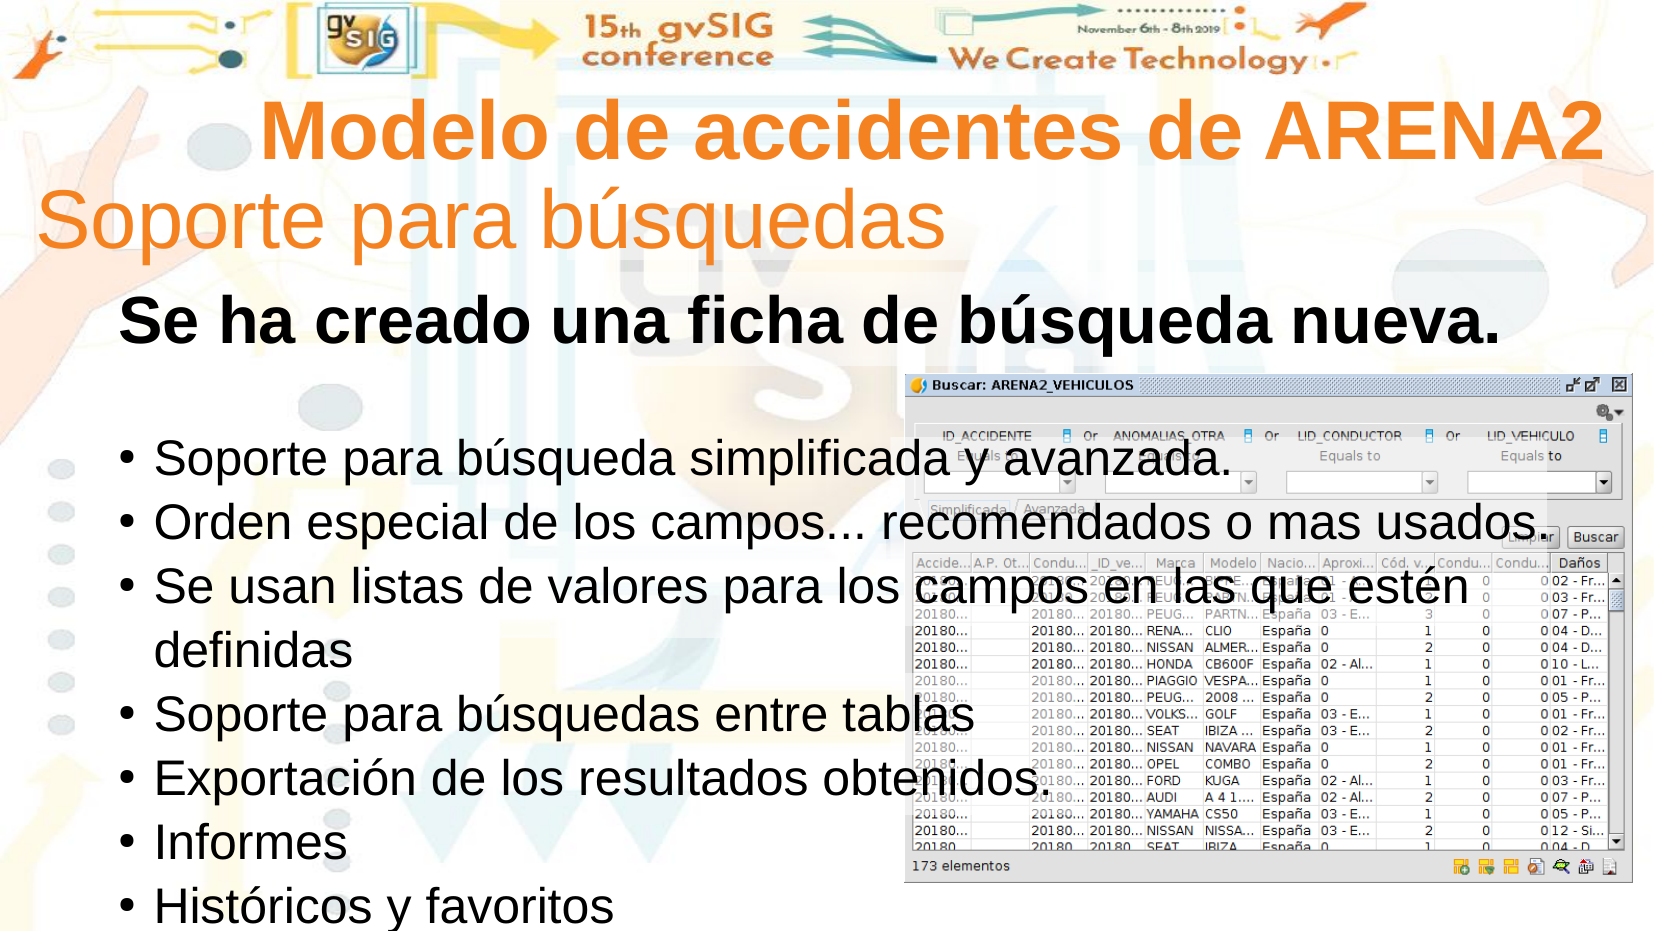

# Modelo de accidentes de ARENA2
Soporte para búsquedas
Se ha creado una ficha de búsqueda nueva.
Soporte para búsqueda simplificada y avanzada.
Orden especial de los campos... recomendados o mas usados.
Se usan listas de valores para los campos en las que estén definidas
Soporte para búsquedas entre tablas
Exportación de los resultados obtenidos.
Informes
Históricos y favoritos